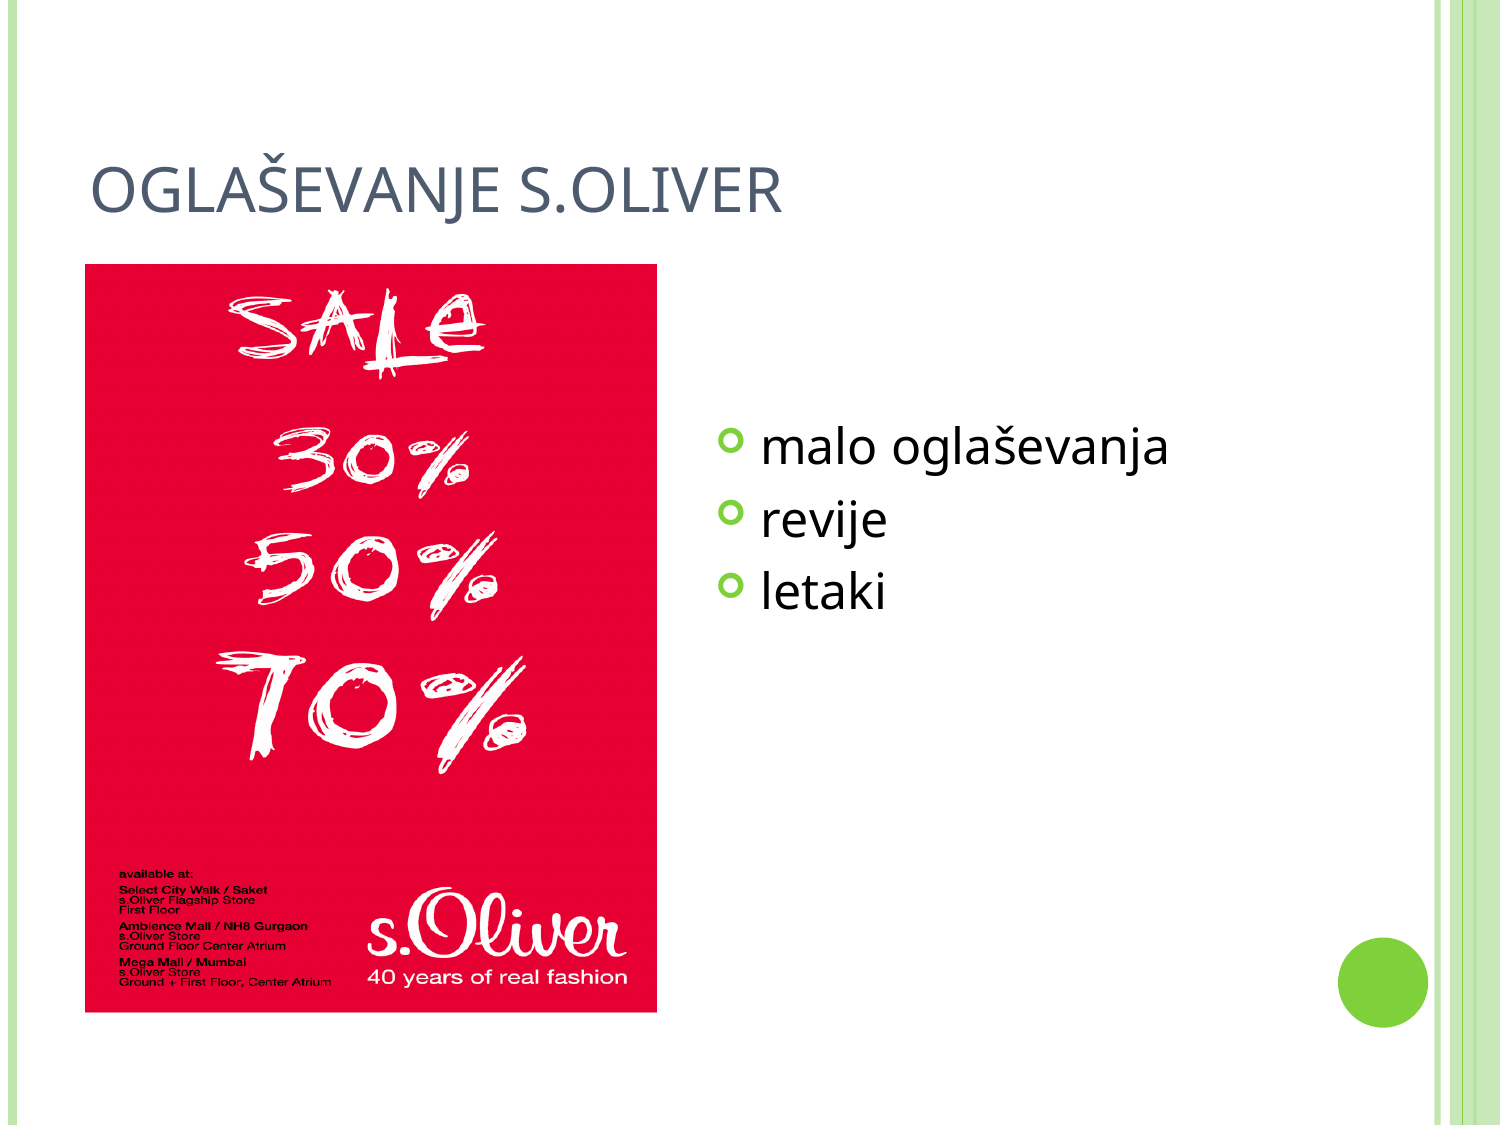

# OGLAŠEVANJE S.OLIVER
malo oglaševanja
revije
letaki